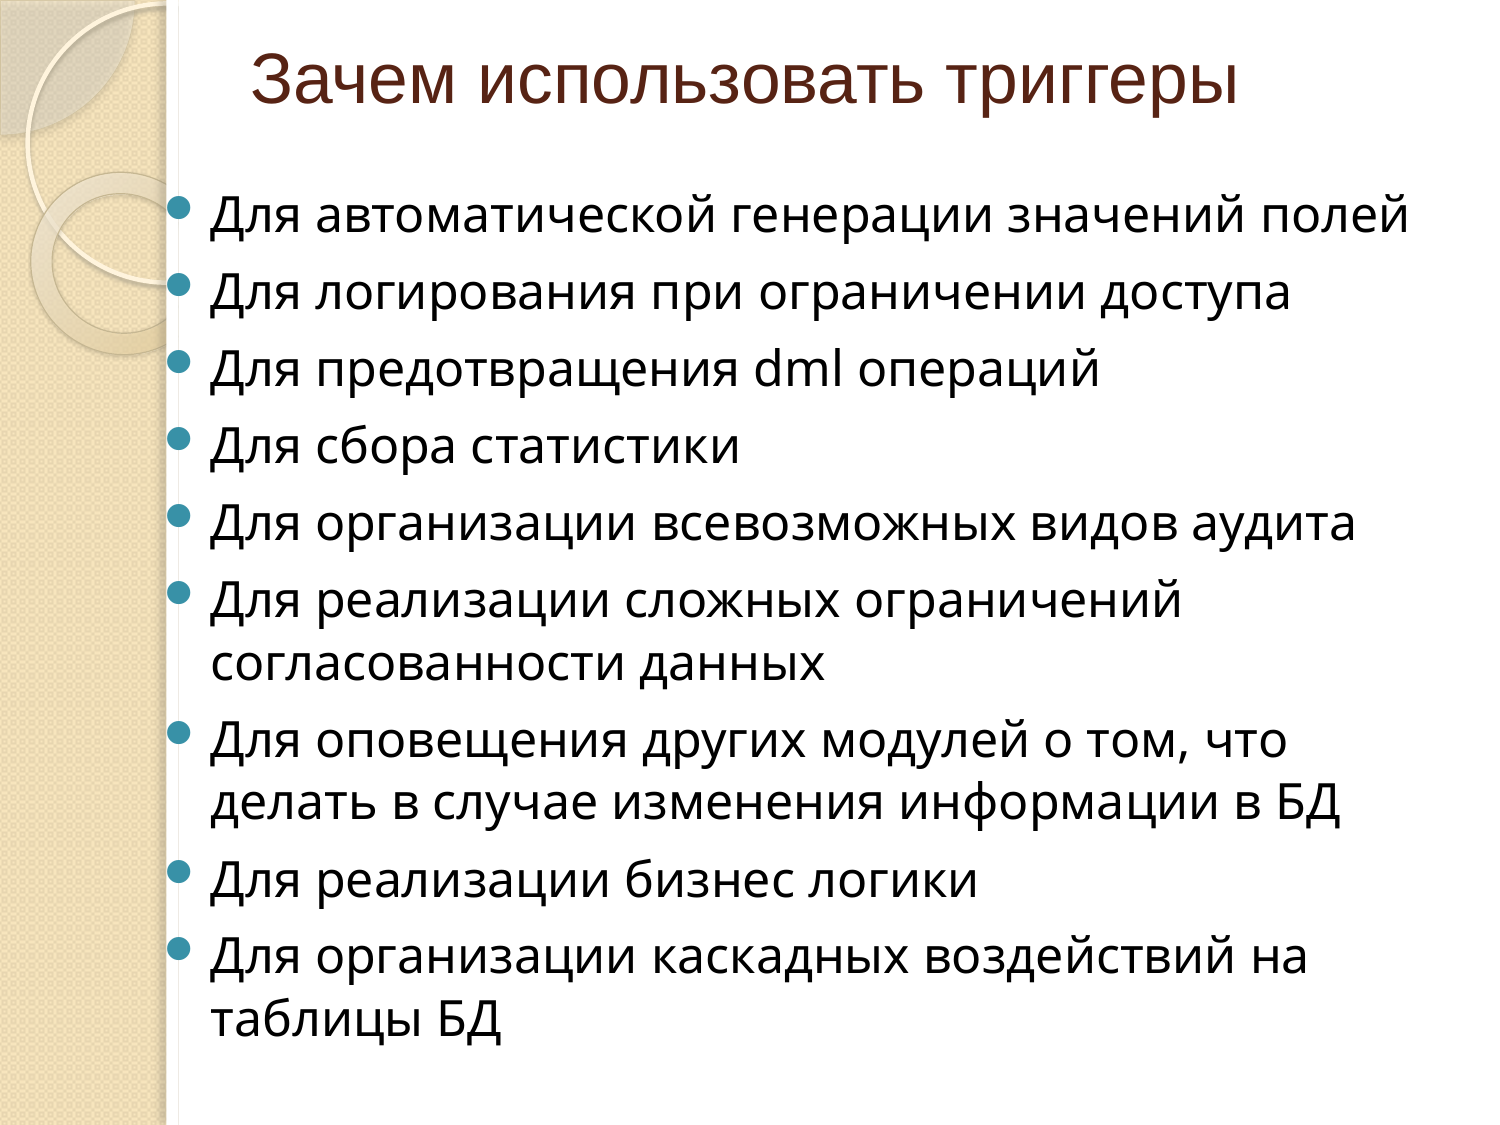

Зачем использовать триггеры
# Для автоматической генерации значений полей
Для логирования при ограничении доступа
Для предотвращения dml операций
Для сбора статистики
Для организации всевозможных видов аудита
Для реализации сложных ограничений согласованности данных
Для оповещения других модулей о том, что делать в случае изменения информации в БД
Для реализации бизнес логики
Для организации каскадных воздействий на таблицы БД